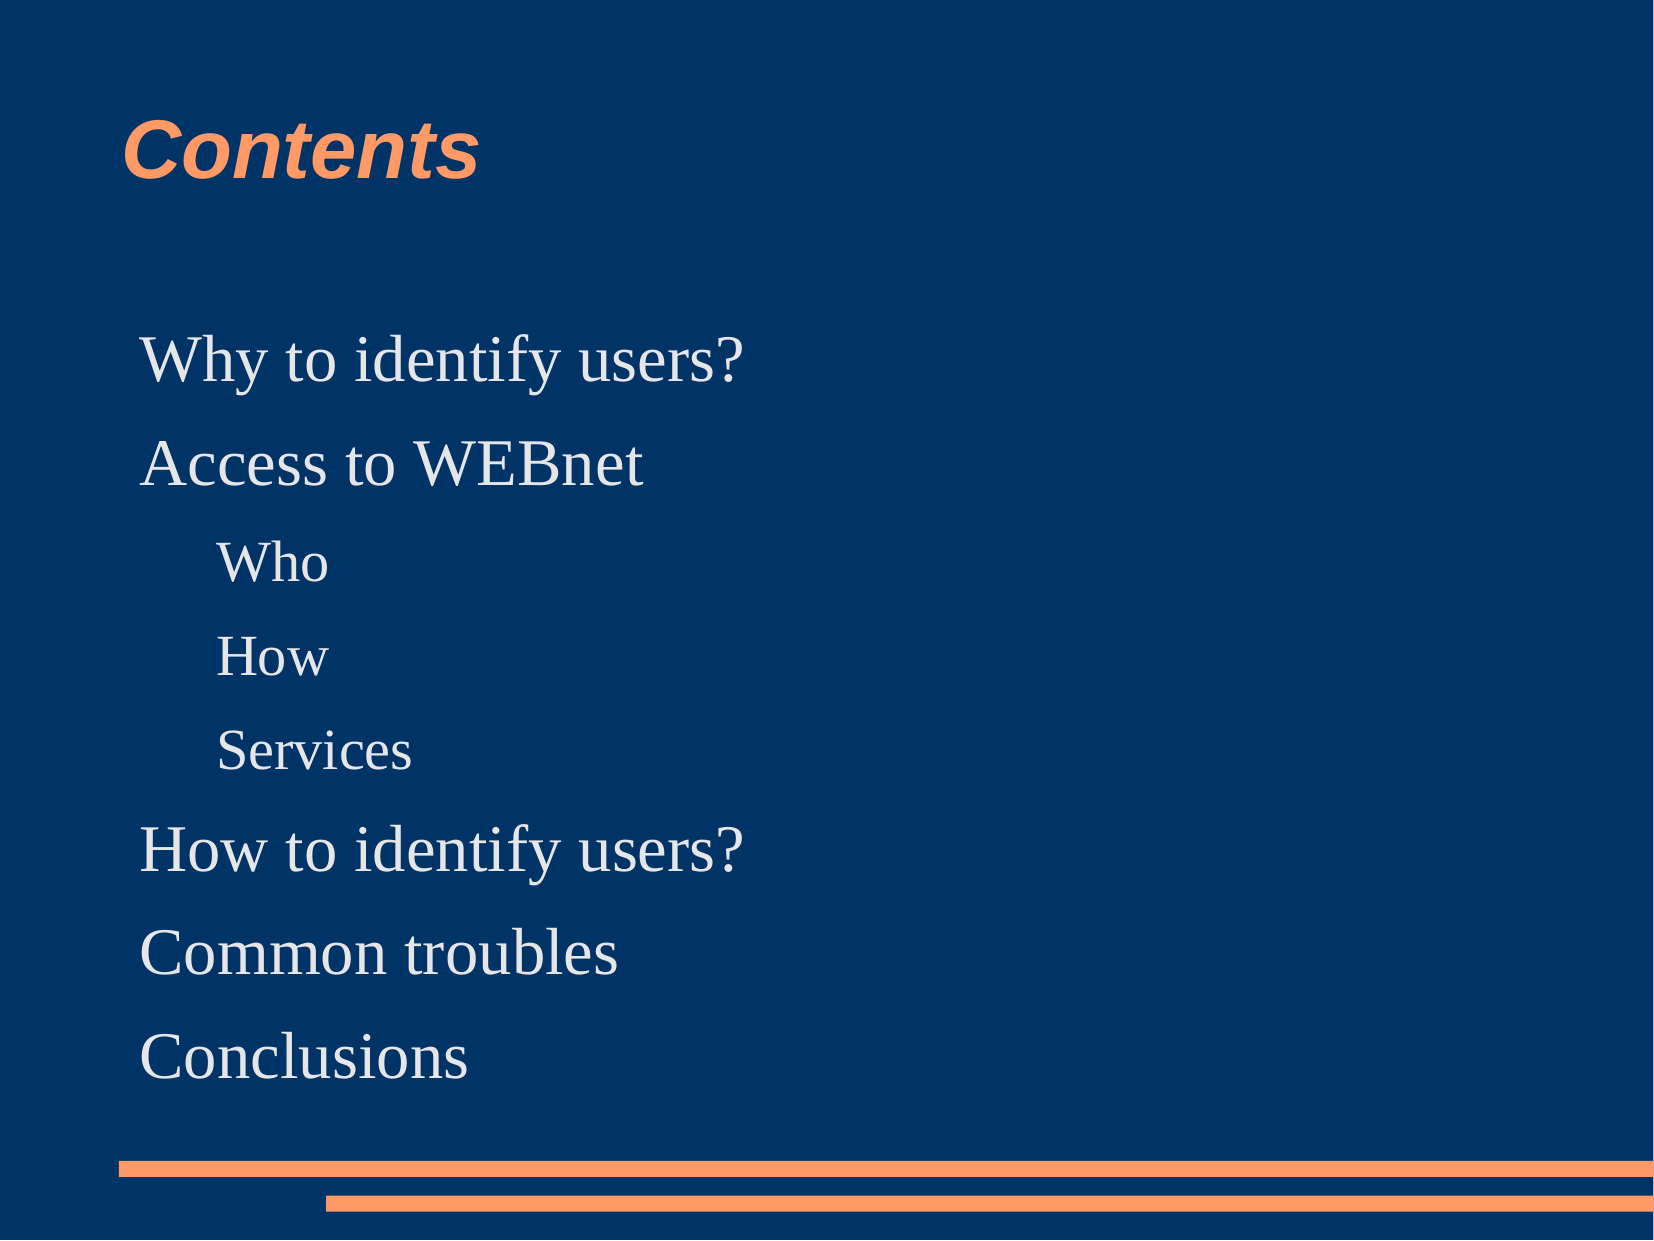

# Contents
Why to identify users?
Access to WEBnet
Who
How
Services
How to identify users?
Common troubles
Conclusions